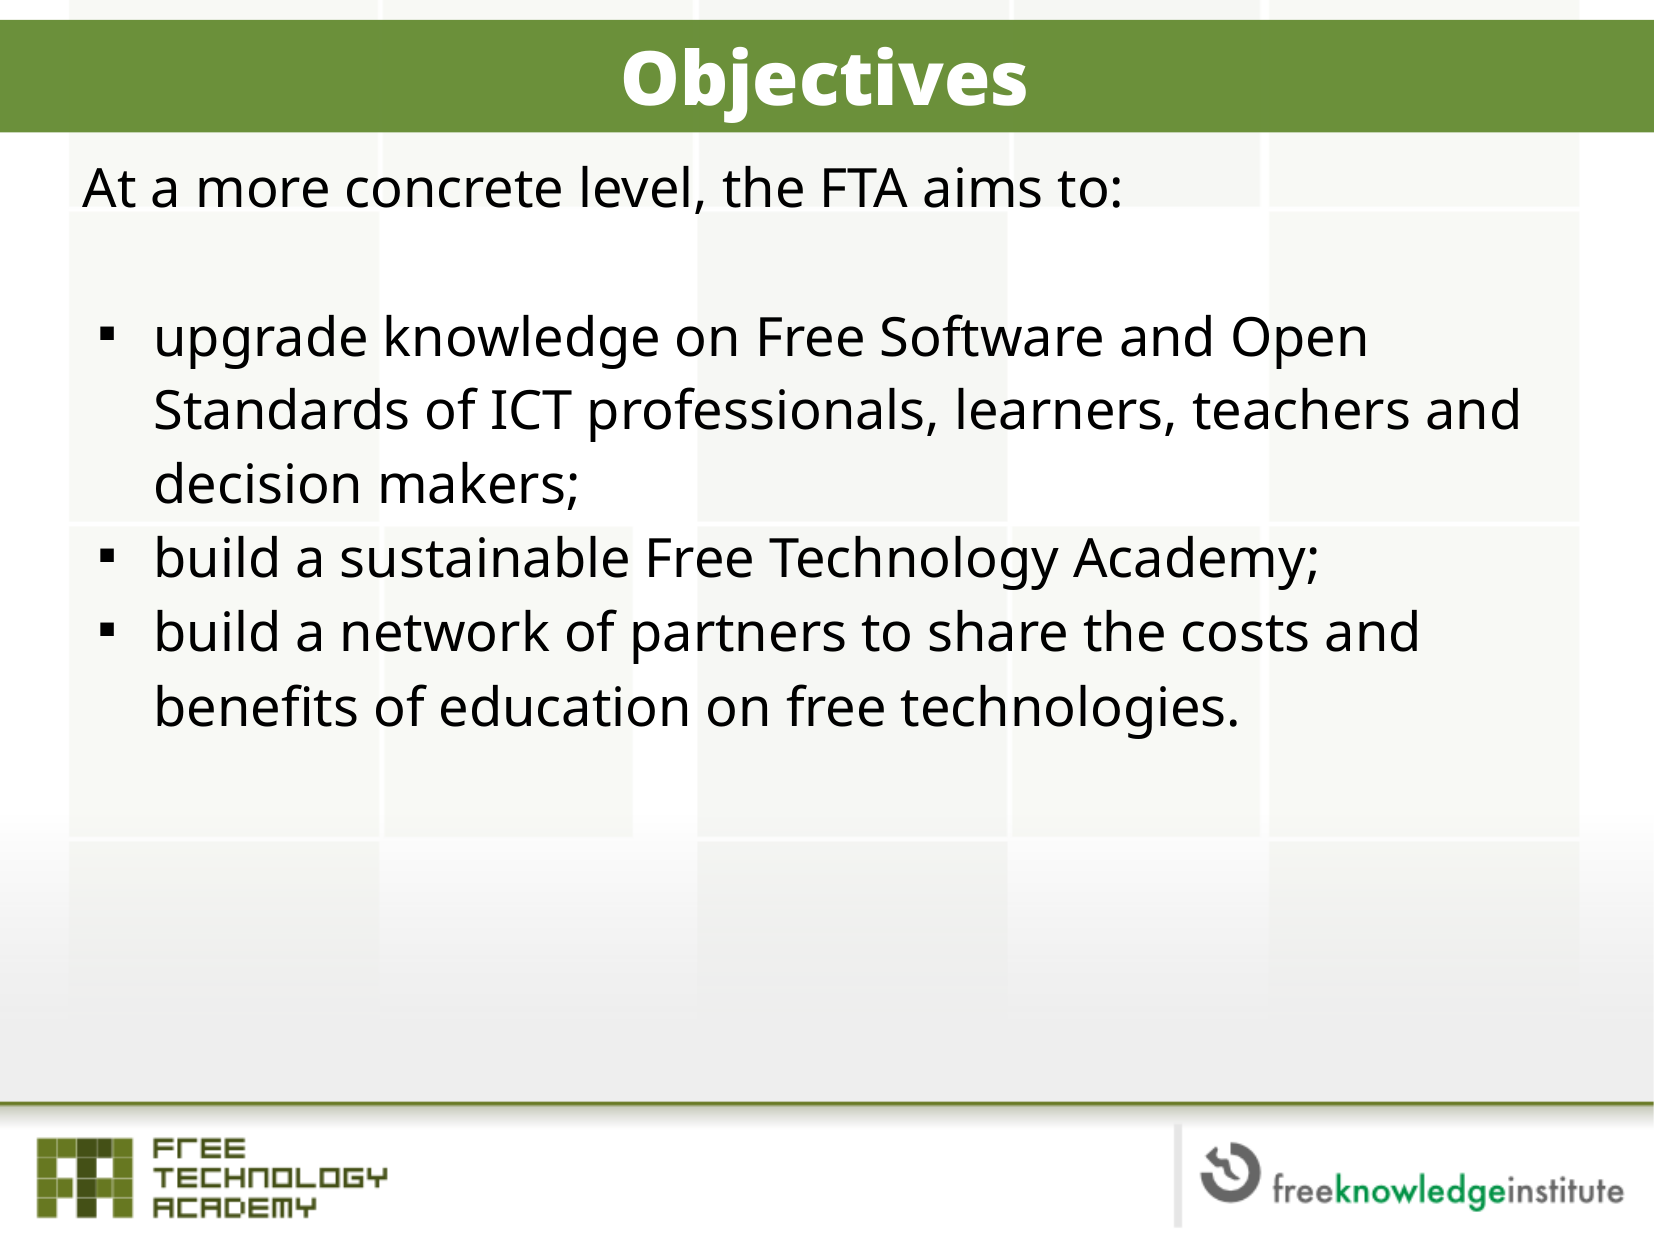

# Objectives
At a more concrete level, the FTA aims to:
upgrade knowledge on Free Software and Open Standards of ICT professionals, learners, teachers and decision makers;
build a sustainable Free Technology Academy;
build a network of partners to share the costs and benefits of education on free technologies.